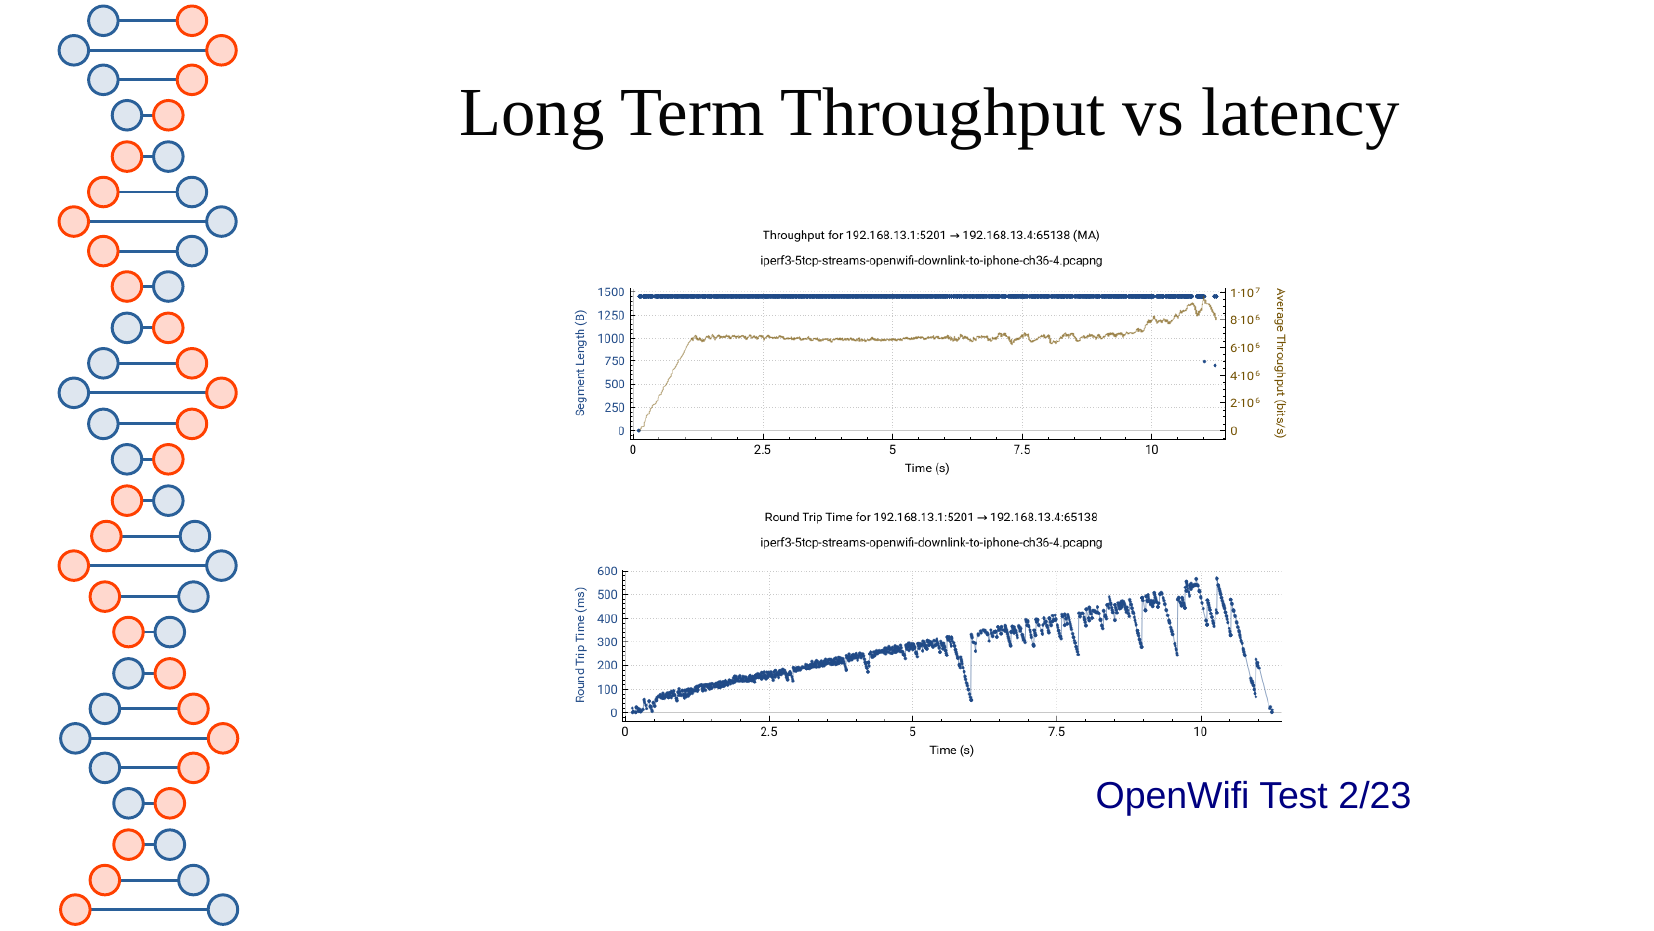

# Long Term Throughput vs latency
OpenWifi Test 2/23